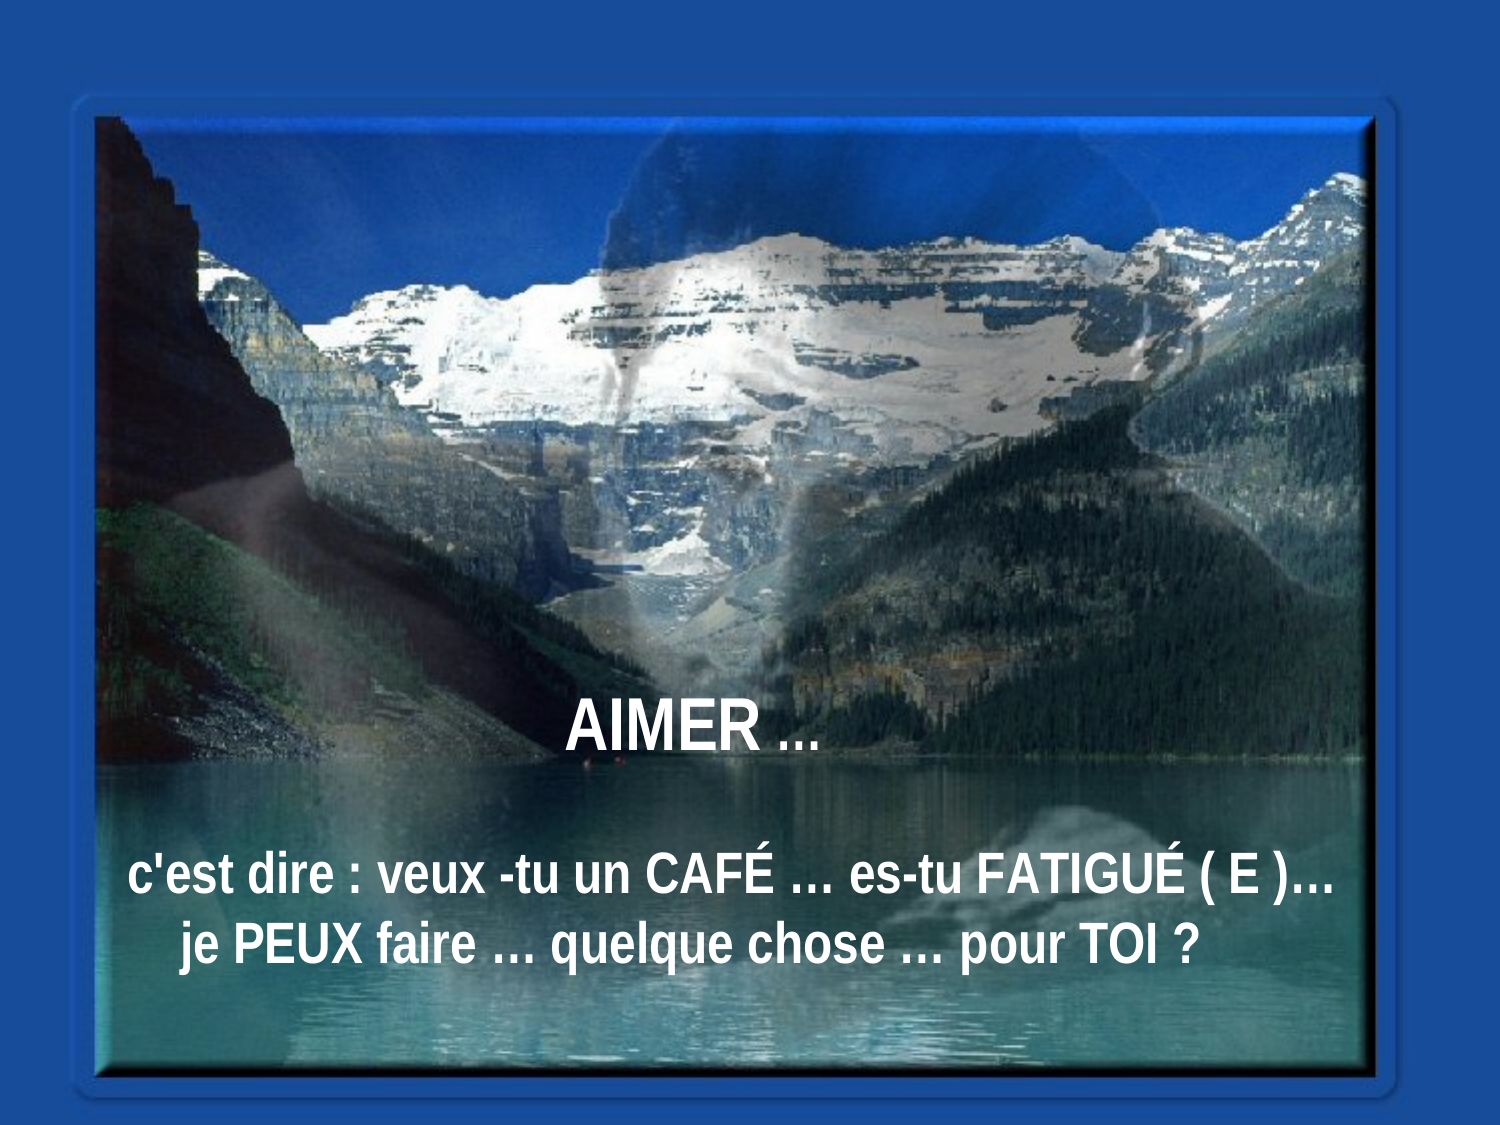

AIMER …
c'est dire : veux -tu un CAFÉ … es-tu FATIGUÉ ( E )…
 je PEUX faire … quelque chose … pour TOI ?